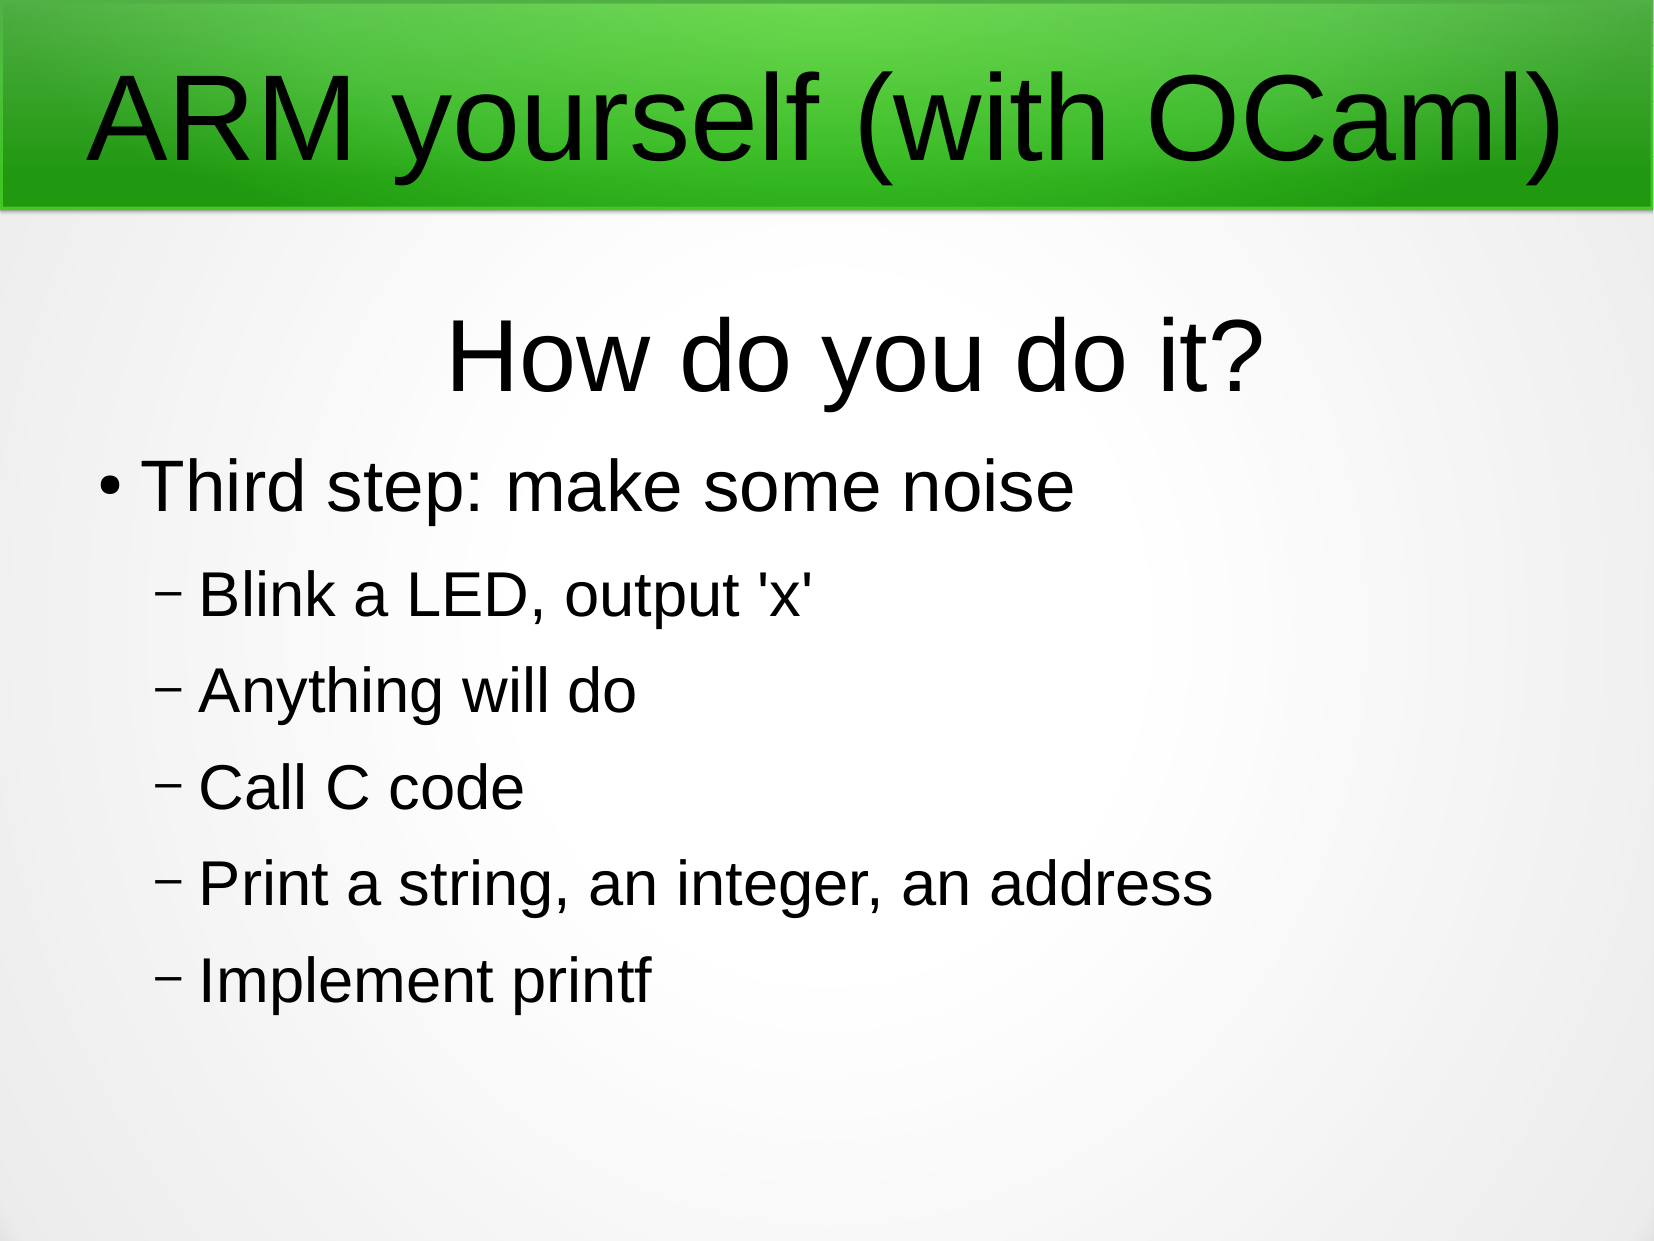

# ARM yourself (with OCaml)
How do you do it?
Third step: make some noise
Blink a LED, output 'x'
Anything will do
Call C code
Print a string, an integer, an address
Implement printf